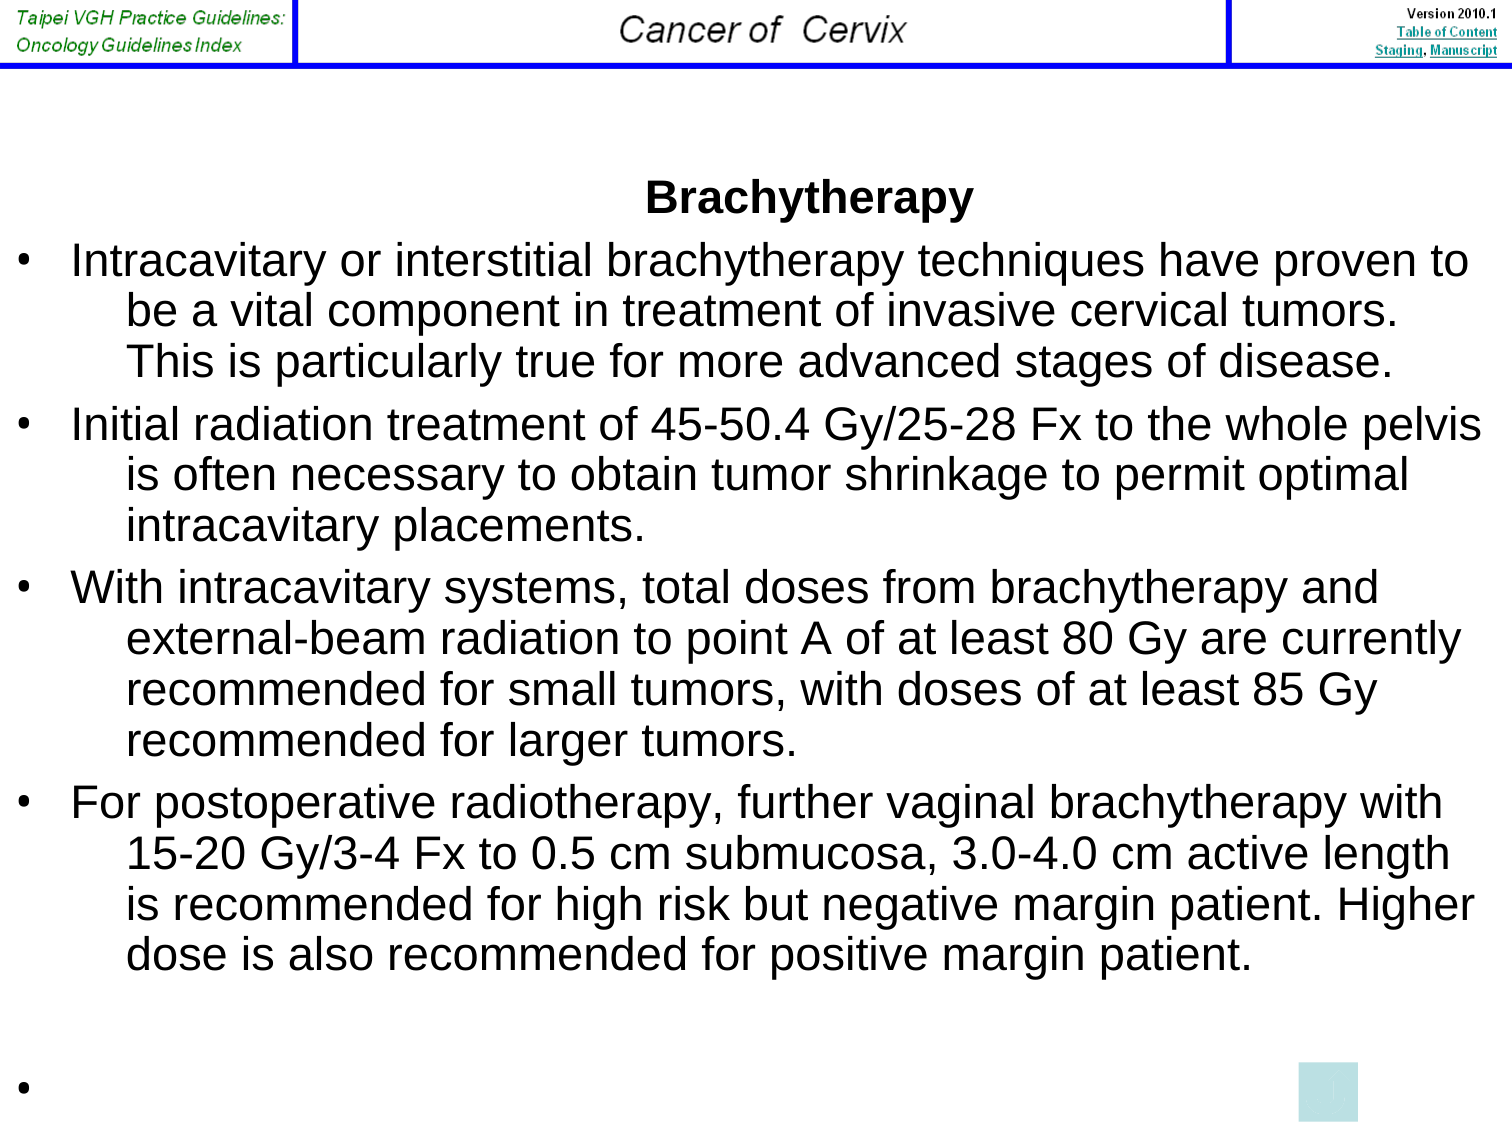

#
 Brachytherapy
Intracavitary or interstitial brachytherapy techniques have proven to be a vital component in treatment of invasive cervical tumors. This is particularly true for more advanced stages of disease.
Initial radiation treatment of 45-50.4 Gy/25-28 Fx to the whole pelvis is often necessary to obtain tumor shrinkage to permit optimal intracavitary placements.
With intracavitary systems, total doses from brachytherapy and external-beam radiation to point A of at least 80 Gy are currently recommended for small tumors, with doses of at least 85 Gy recommended for larger tumors.
For postoperative radiotherapy, further vaginal brachytherapy with 15-20 Gy/3-4 Fx to 0.5 cm submucosa, 3.0-4.0 cm active length is recommended for high risk but negative margin patient. Higher dose is also recommended for positive margin patient.